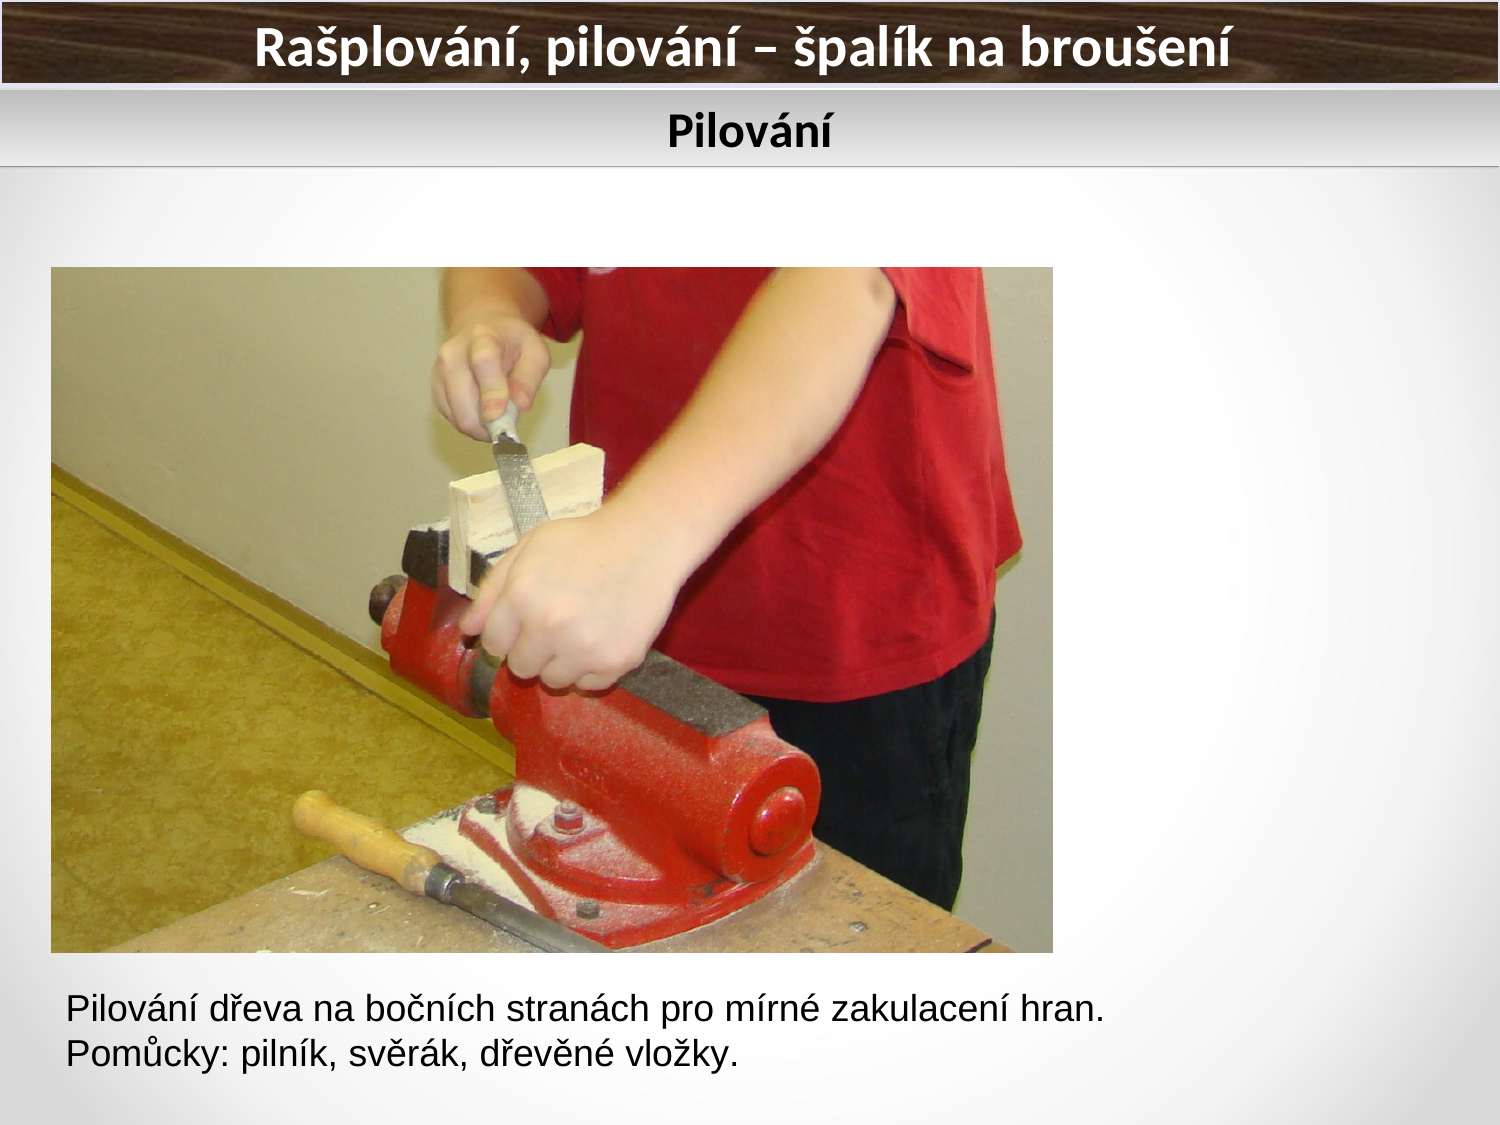

Rašplování, pilování – špalík na broušení
Pilování
Pilování dřeva na bočních stranách pro mírné zakulacení hran.
Pomůcky: pilník, svěrák, dřevěné vložky.